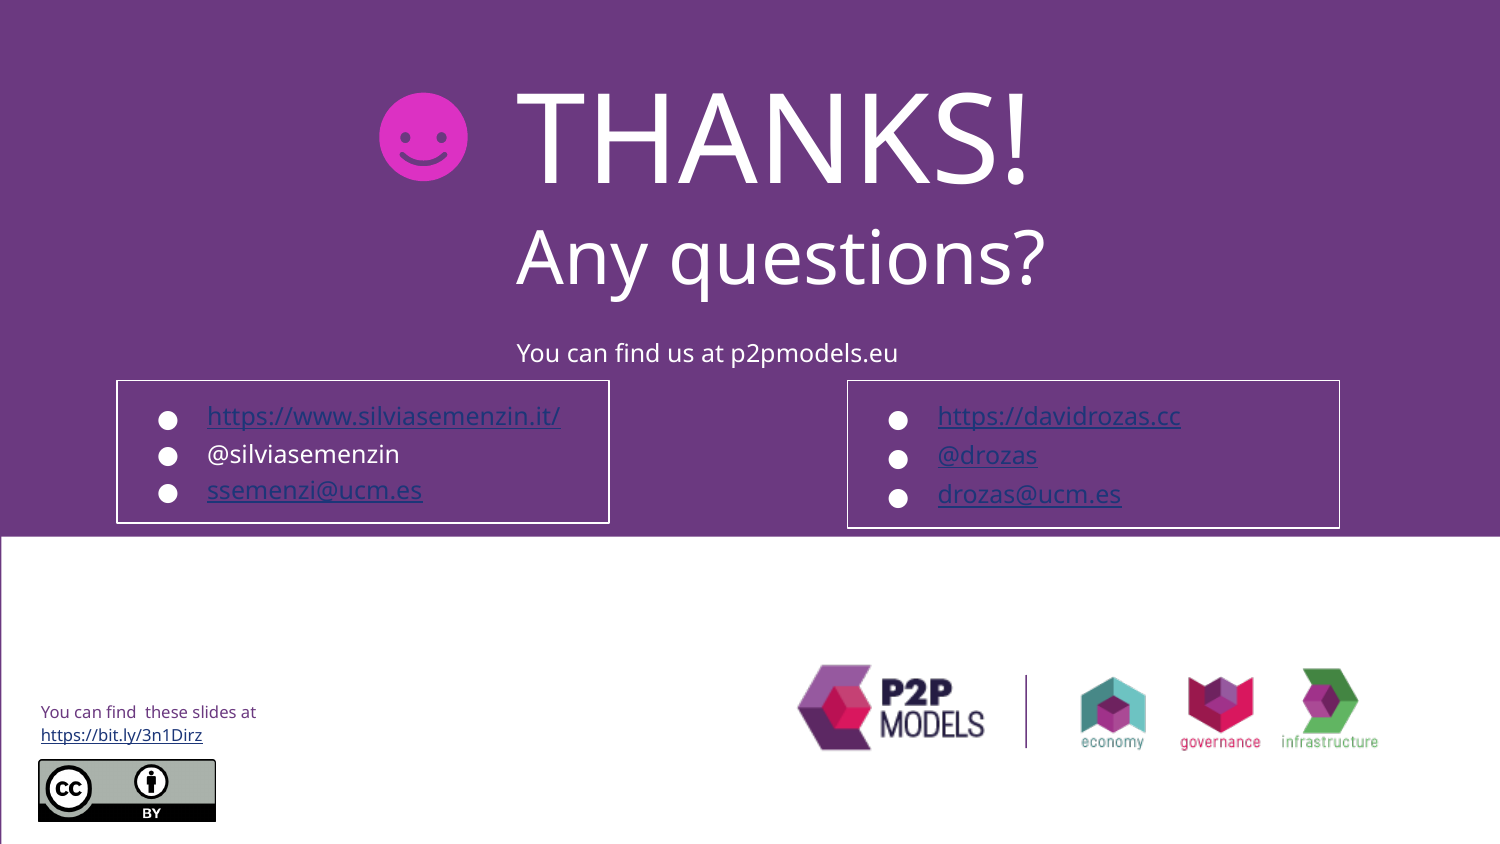

THANKS!
# Any questions?
You can find us at p2pmodels.eu
https://www.silviasemenzin.it/
@silviasemenzin
ssemenzi@ucm.es
https://davidrozas.cc
@drozas
drozas@ucm.es
You can find these slides at https://bit.ly/3n1Dirz